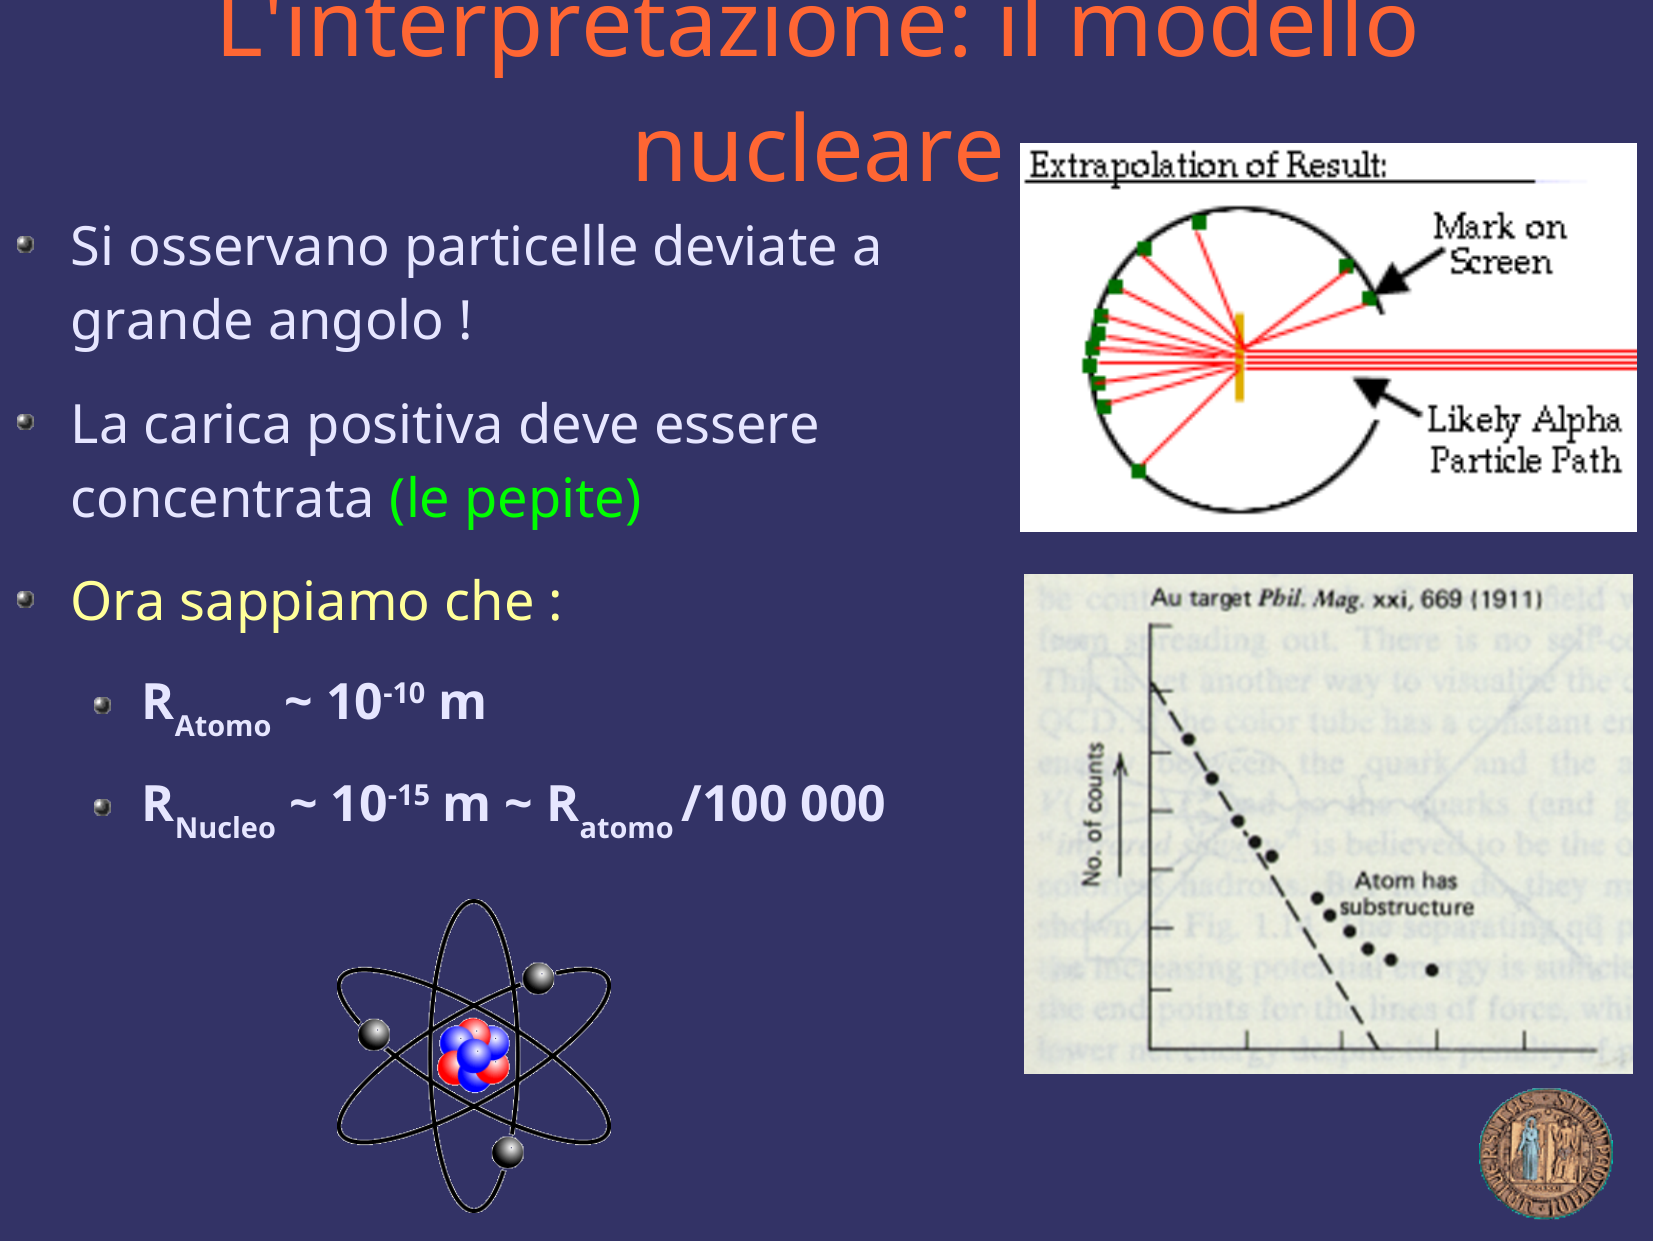

# L'interpretazione: il modello nucleare
Si osservano particelle deviate a grande angolo !
La carica positiva deve essere concentrata (le pepite)
Ora sappiamo che :
RAtomo ~ 10-10 m
RNucleo ~ 10-15 m ~ Ratomo /100 000